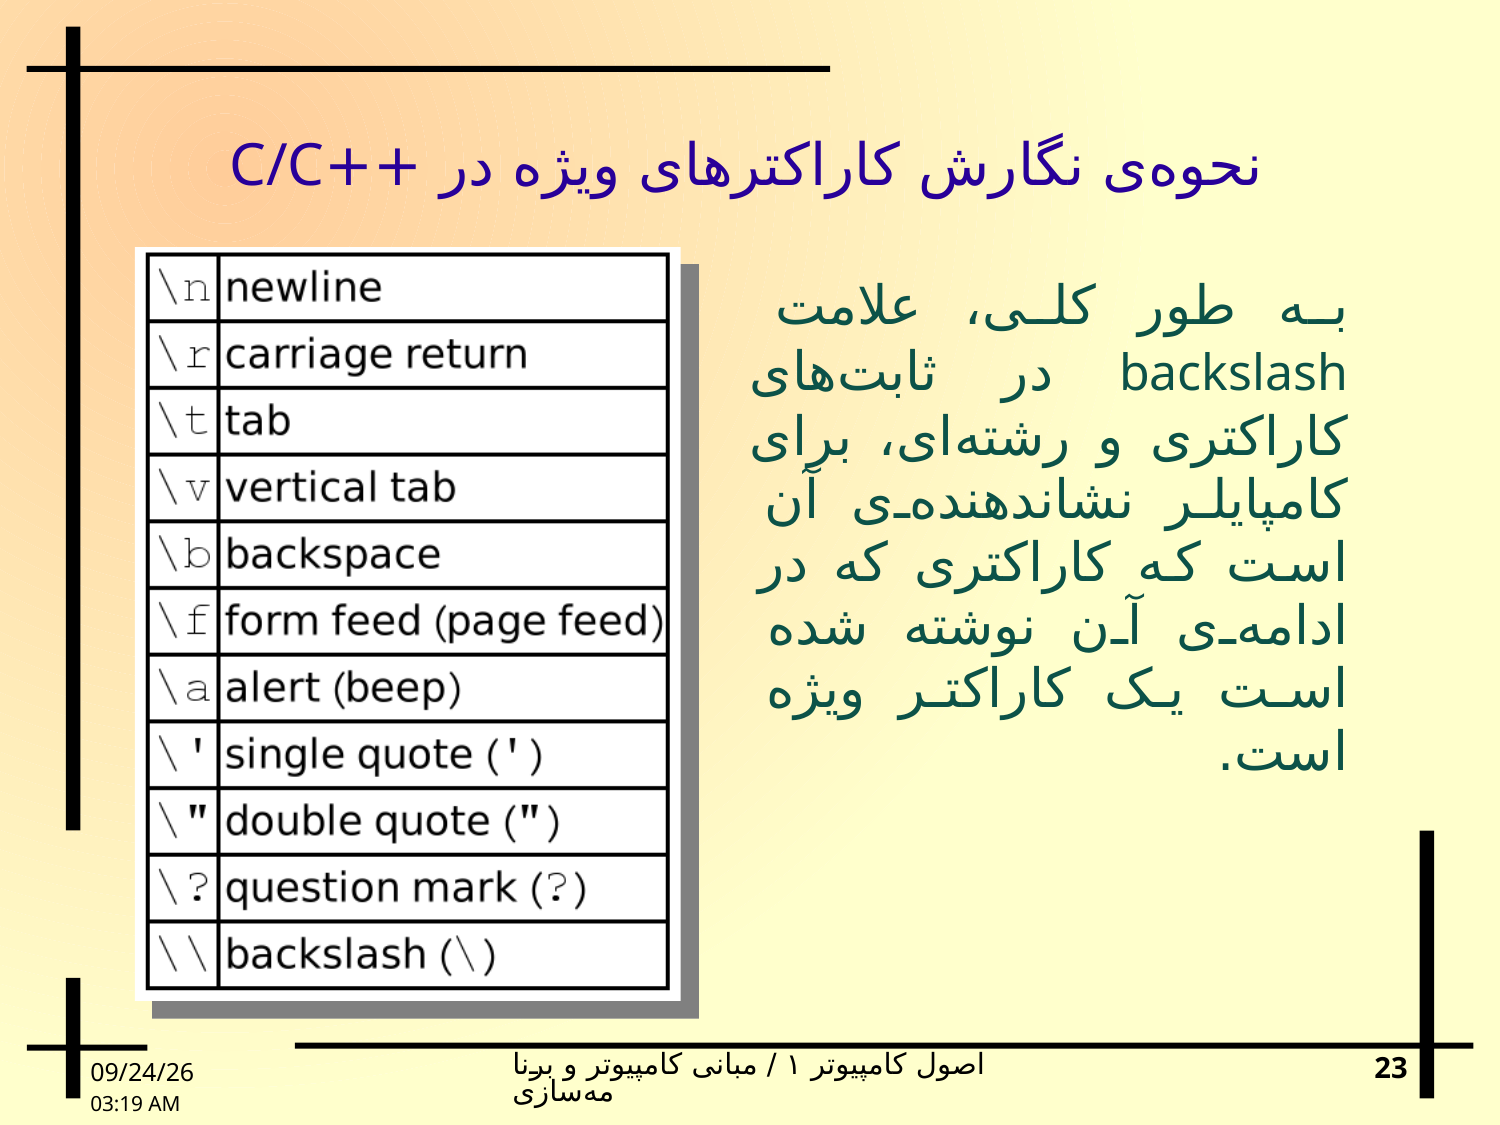

نحوه‌ی نگارش کاراکترهای ویژه در ++C/C
# به طور کلی، علامت backslash در ثابت‌های کاراکتری و رشته‌ای، برای کامپایلر نشاندهنده‌ی آن است که کاراکتری که در ادامه‌ی آن نوشته شده است یک کاراکتر ویژه است.
اصول کامپیوتر ۱ / مبانی کامپیوتر و برنامه‌سازی
23